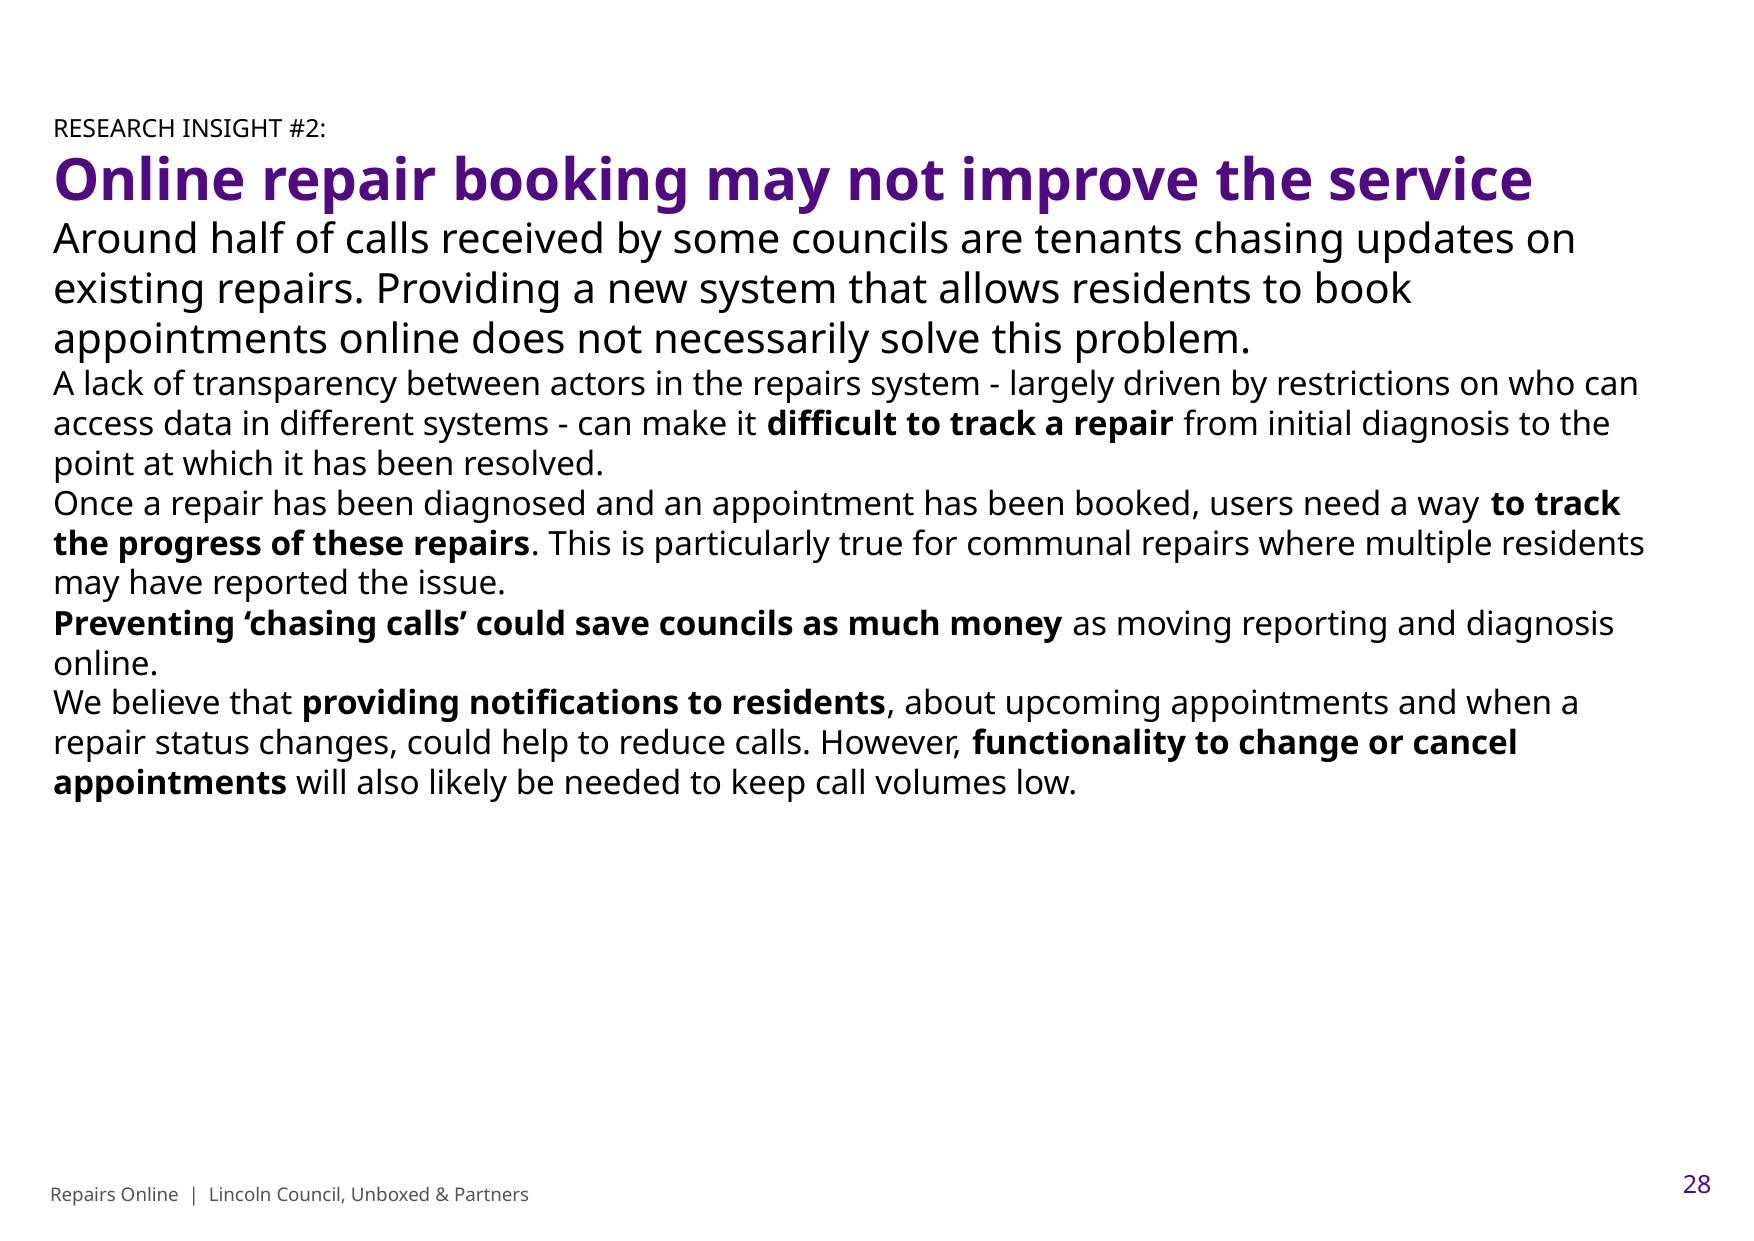

# RESEARCH INSIGHT #2: Online repair booking may not improve the service Around half of calls received by some councils are tenants chasing updates on existing repairs. Providing a new system that allows residents to book appointments online does not necessarily solve this problem. A lack of transparency between actors in the repairs system - largely driven by restrictions on who can access data in different systems - can make it difficult to track a repair from initial diagnosis to the point at which it has been resolved. Once a repair has been diagnosed and an appointment has been booked, users need a way to track the progress of these repairs. This is particularly true for communal repairs where multiple residents may have reported the issue. Preventing ‘chasing calls’ could save councils as much money as moving reporting and diagnosis online. We believe that providing notifications to residents, about upcoming appointments and when a repair status changes, could help to reduce calls. However, functionality to change or cancel appointments will also likely be needed to keep call volumes low.